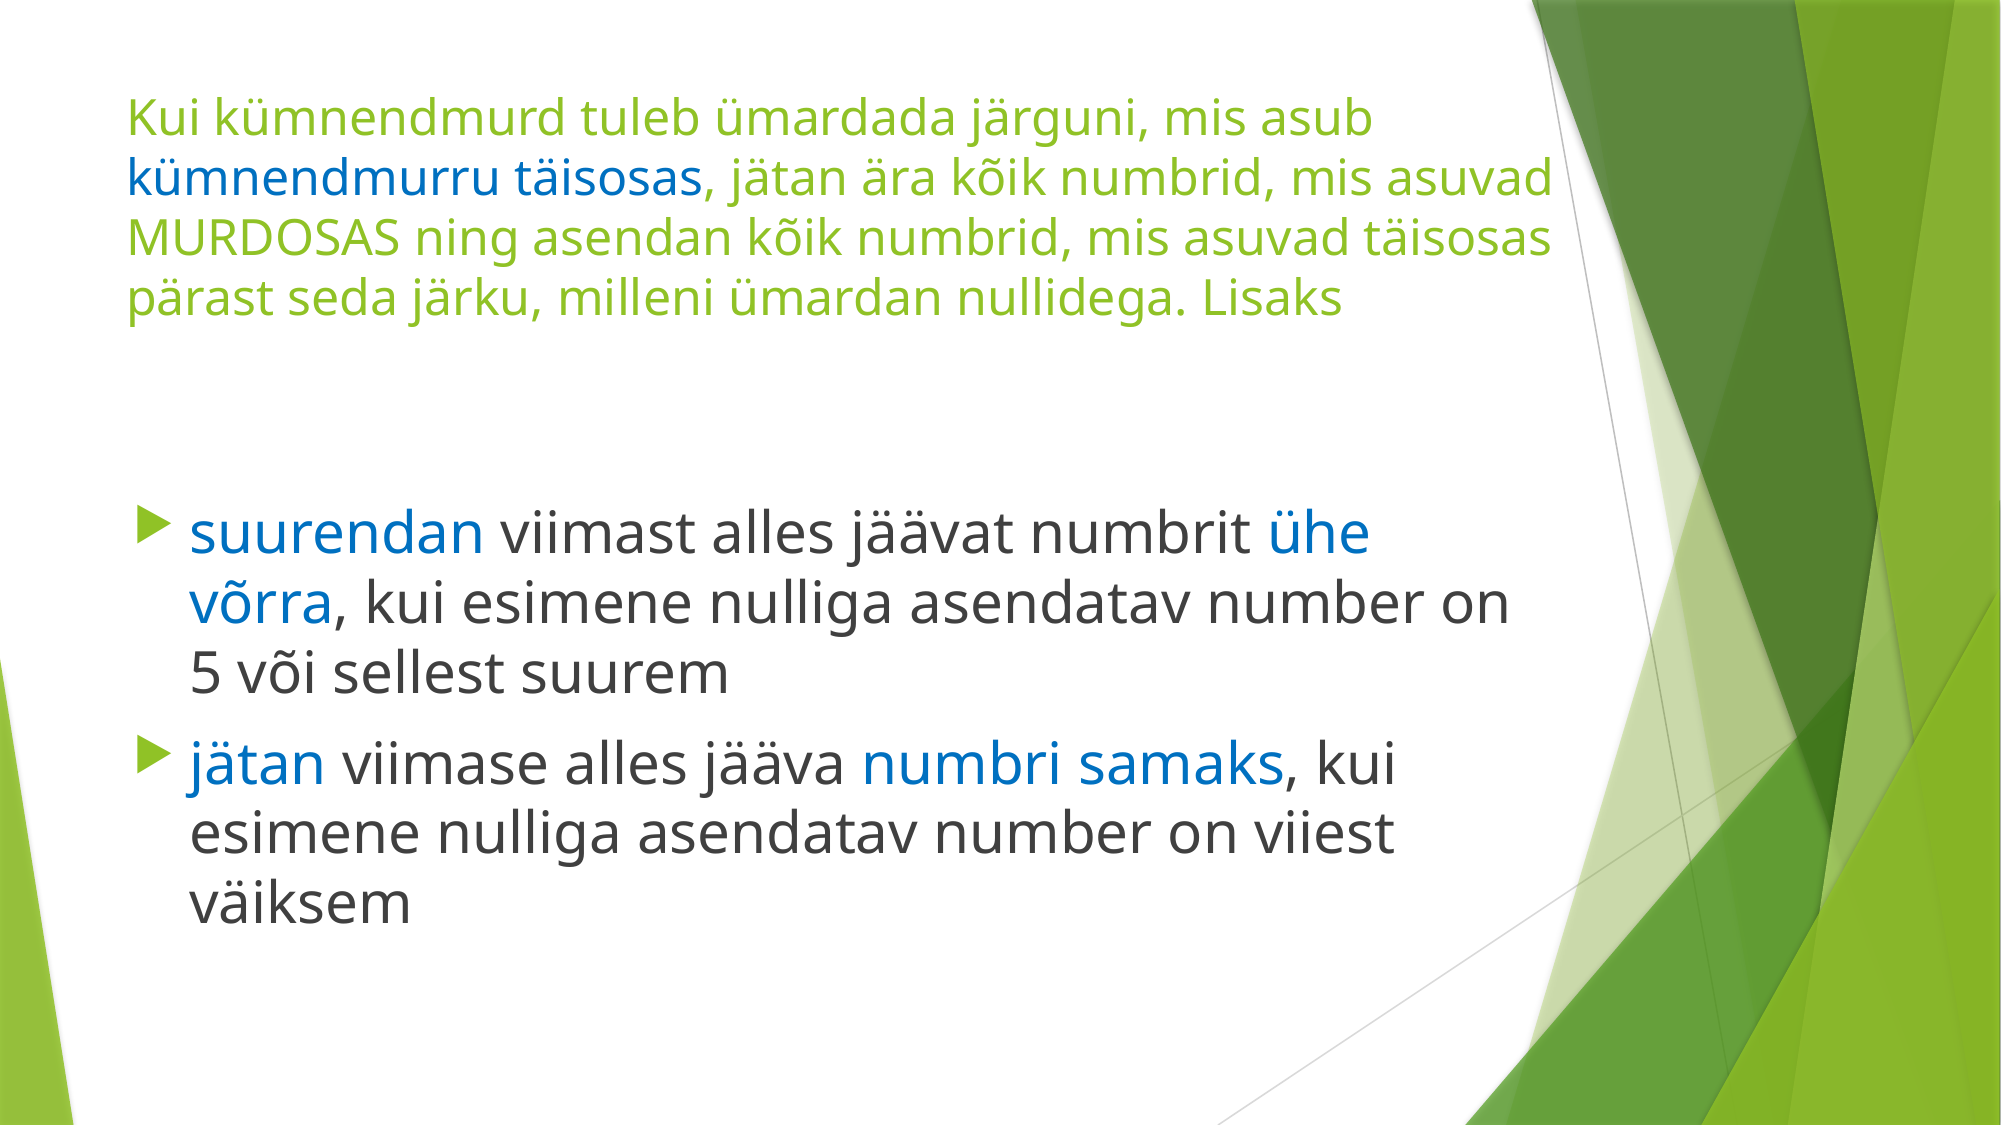

# Kui kümnendmurd tuleb ümardada järguni, mis asub kümnendmurru täisosas, jätan ära kõik numbrid, mis asuvad MURDOSAS ning asendan kõik numbrid, mis asuvad täisosas pärast seda järku, milleni ümardan nullidega. Lisaks
suurendan viimast alles jäävat numbrit ühe võrra, kui esimene nulliga asendatav number on 5 või sellest suurem
jätan viimase alles jääva numbri samaks, kui esimene nulliga asendatav number on viiest väiksem